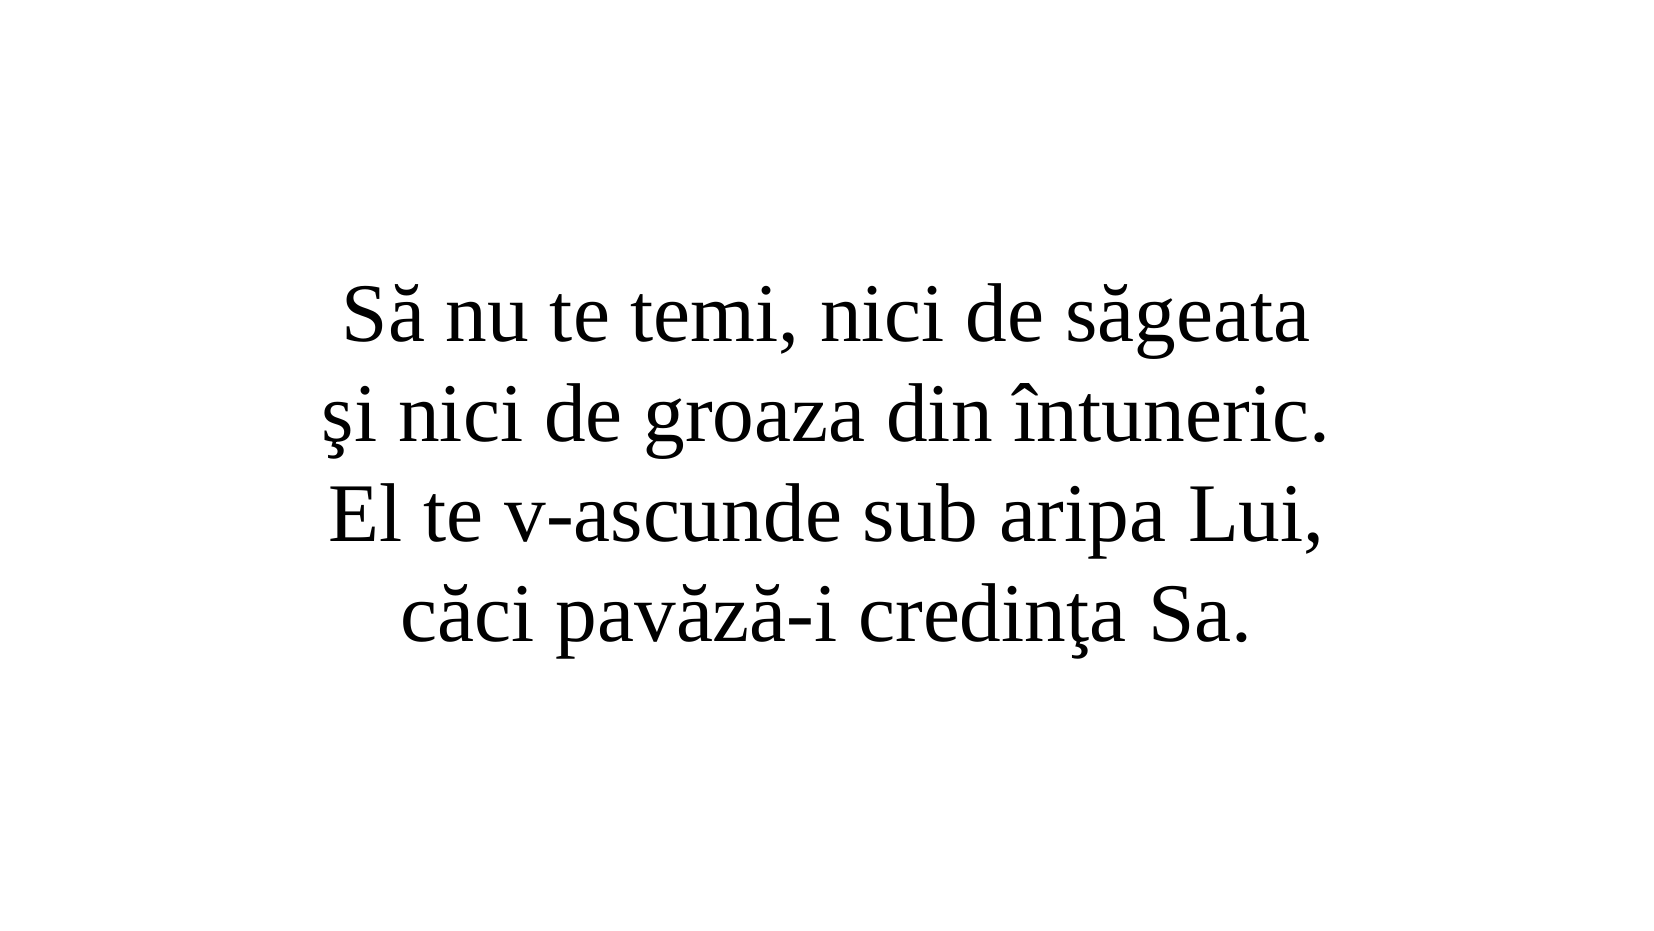

# Să nu te temi, nici de săgeata
şi nici de groaza din întuneric.
El te v-ascunde sub aripa Lui,
căci pavăză-i credinţa Sa.